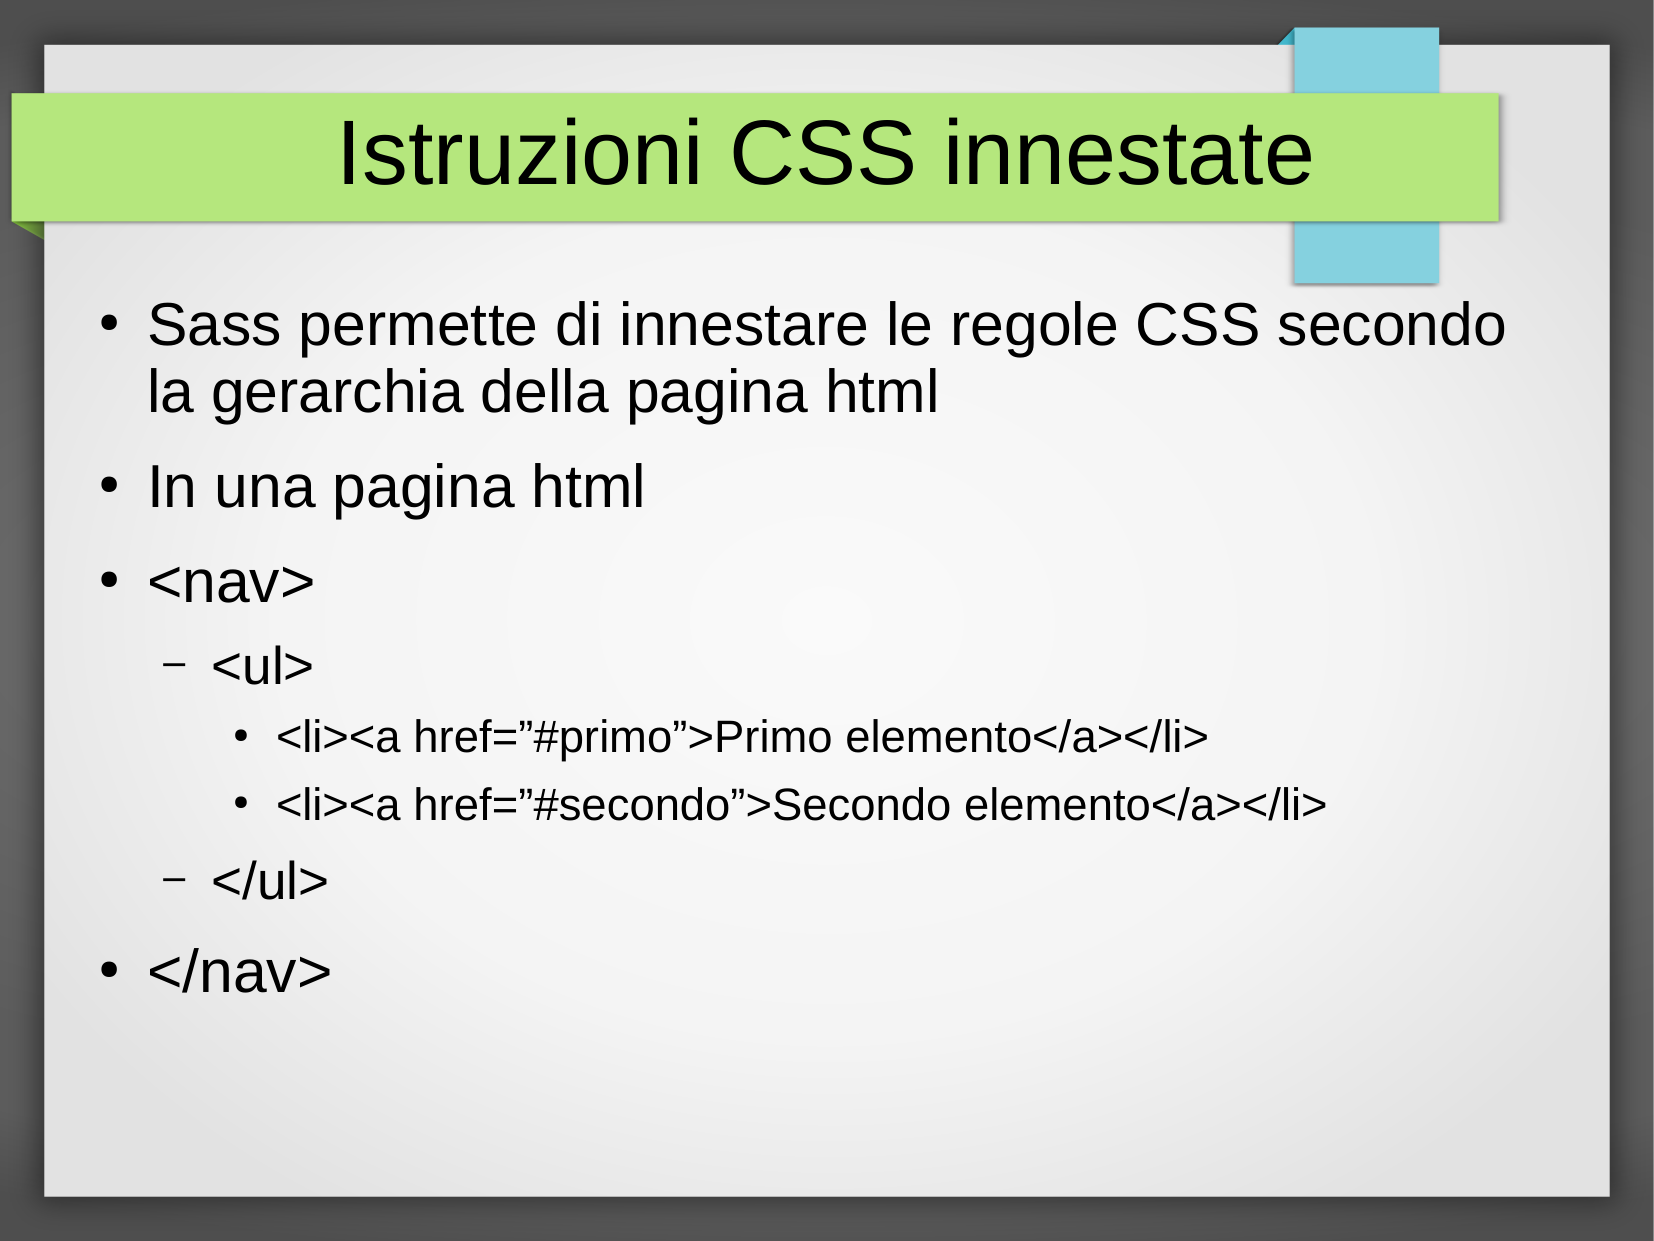

# Istruzioni CSS innestate
Sass permette di innestare le regole CSS secondo la gerarchia della pagina html
In una pagina html
<nav>
<ul>
<li><a href=”#primo”>Primo elemento</a></li>
<li><a href=”#secondo”>Secondo elemento</a></li>
</ul>
</nav>